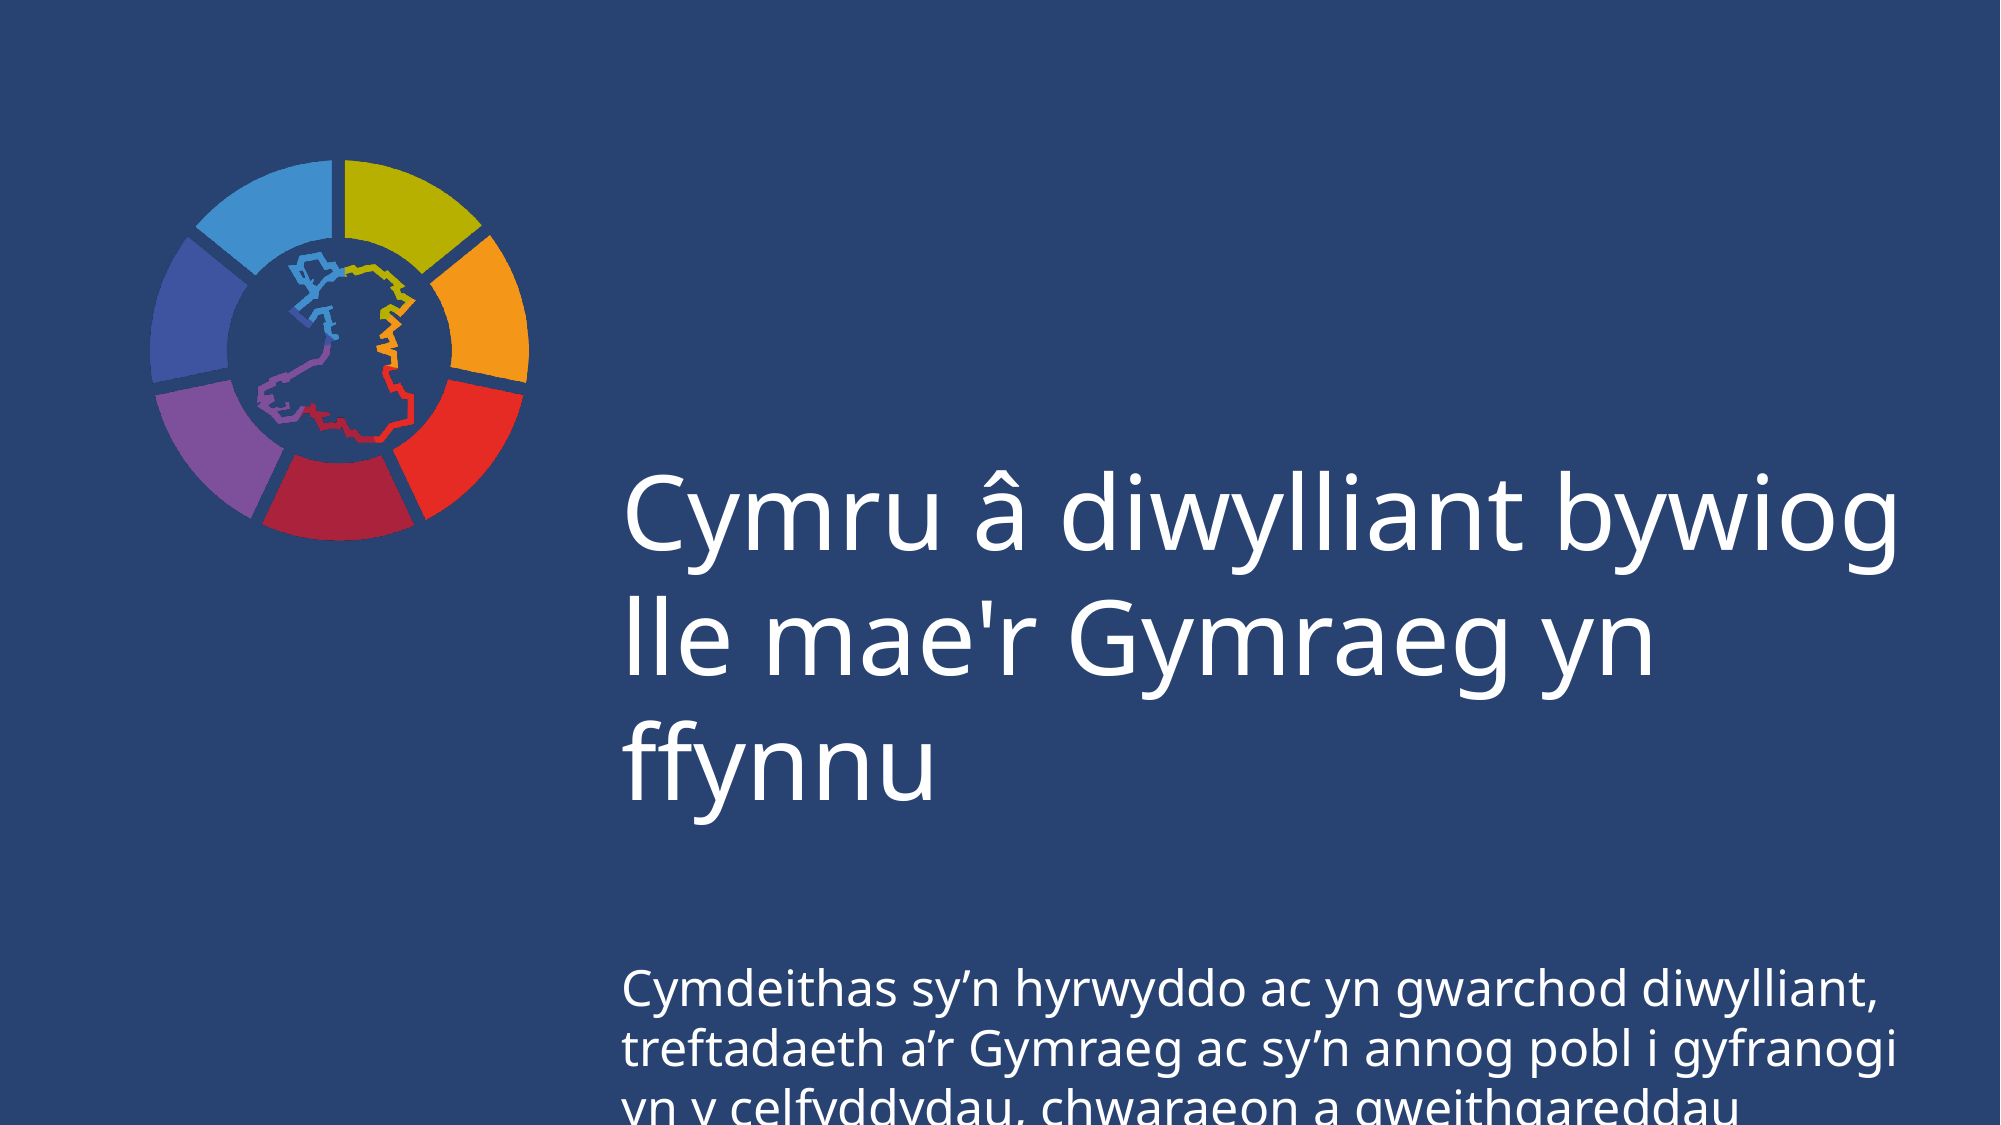

# Cymru â diwylliant bywiog lle mae'r Gymraeg yn ffynnu Cymdeithas sy’n hyrwyddo ac yn gwarchod diwylliant, treftadaeth a’r Gymraeg ac sy’n annog pobl i gyfranogi yn y celfyddydau, chwaraeon a gweithgareddau hamdden.